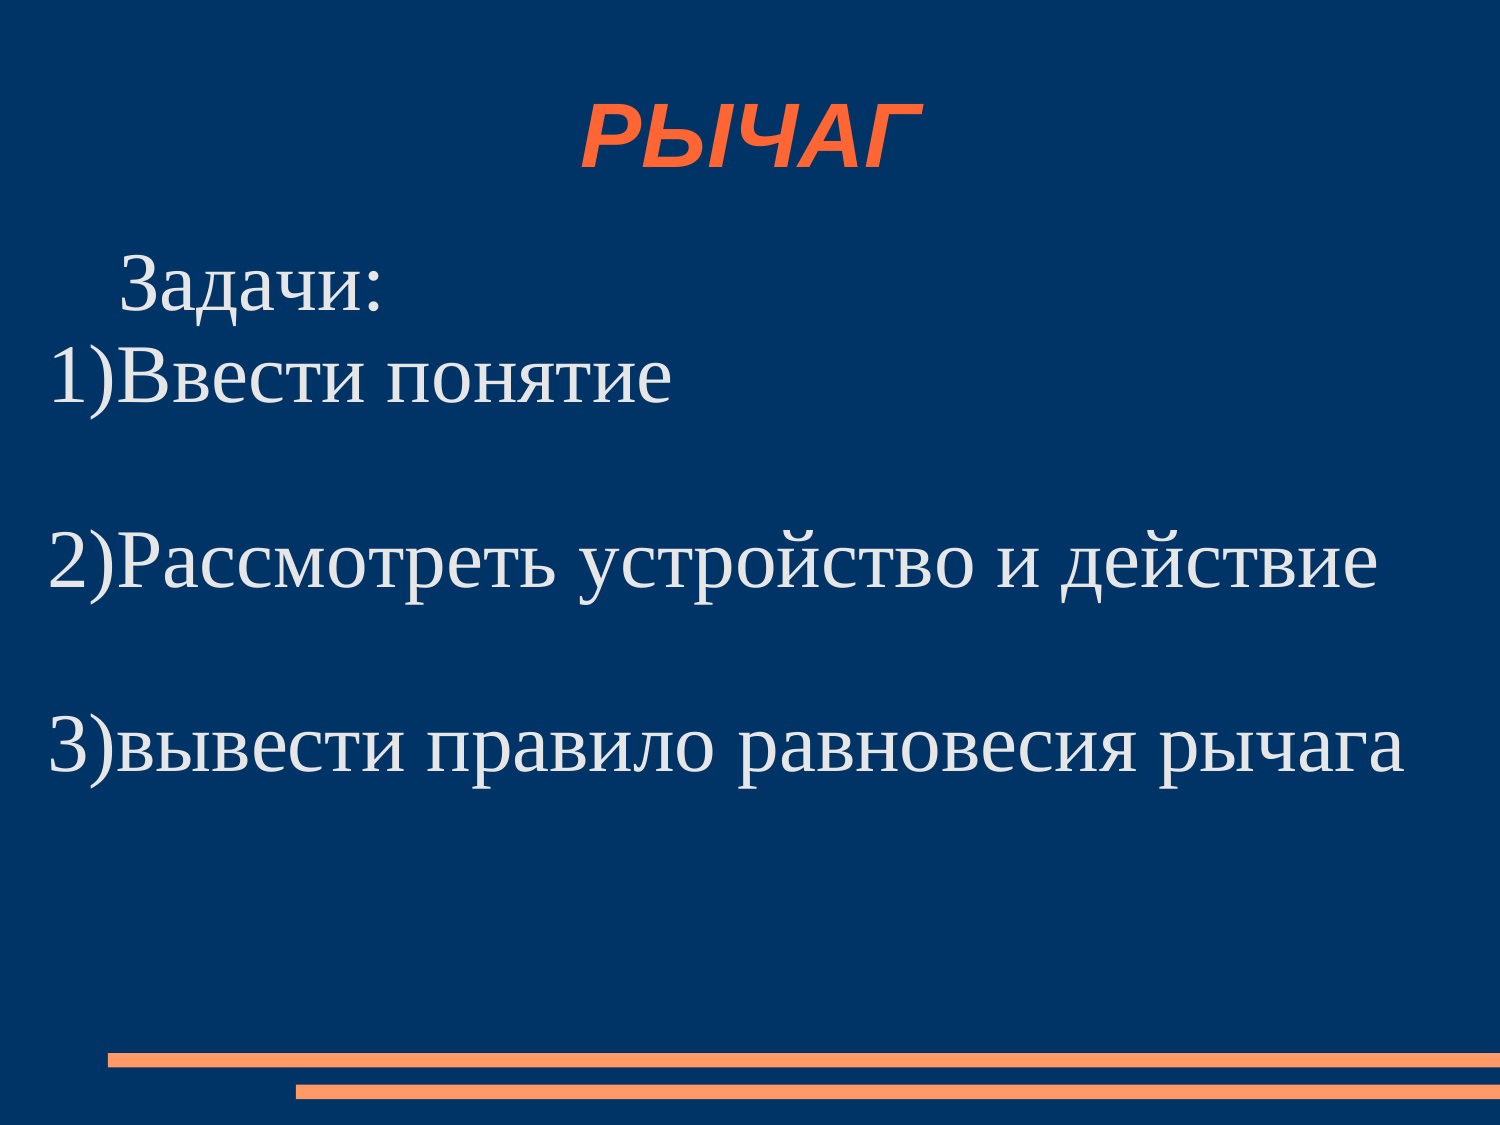

# РЫЧАГ
Задачи:
1)Ввести понятие
2)Рассмотреть устройство и действие
3)вывести правило равновесия рычага